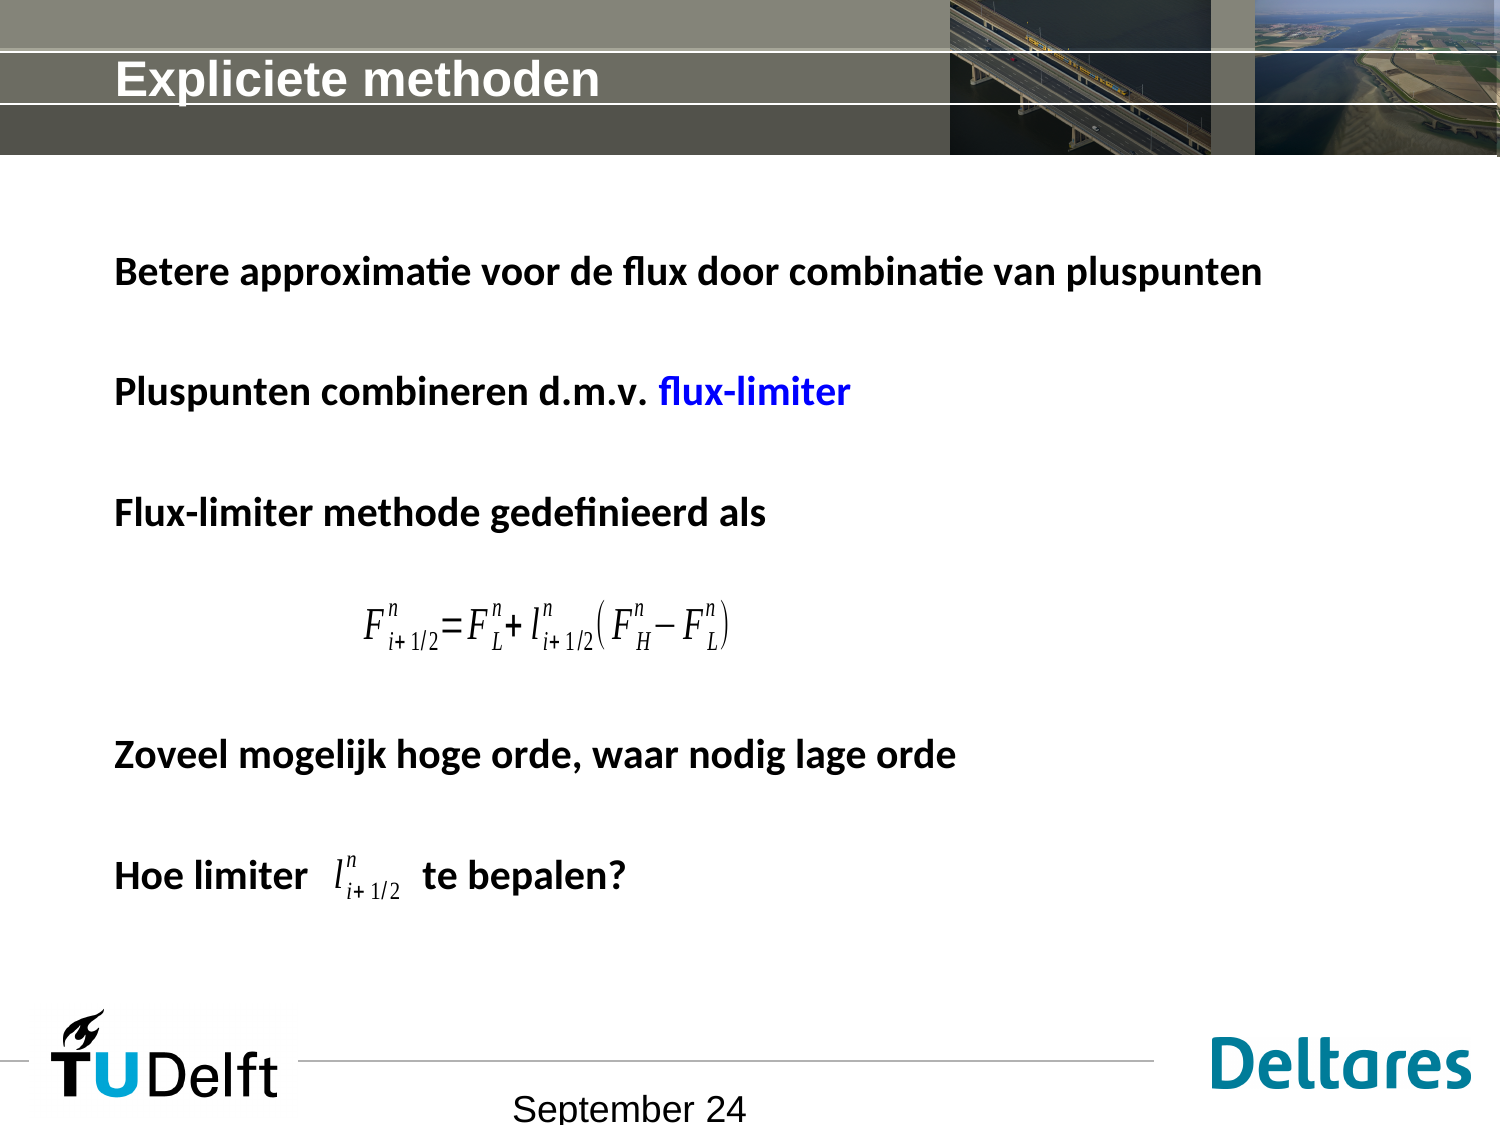

# Expliciete methoden
Betere approximatie voor de flux door combinatie van pluspunten
Pluspunten combineren d.m.v. flux-limiter
Flux-limiter methode gedefinieerd als
Zoveel mogelijk hoge orde, waar nodig lage orde
Hoe limiter te bepalen?